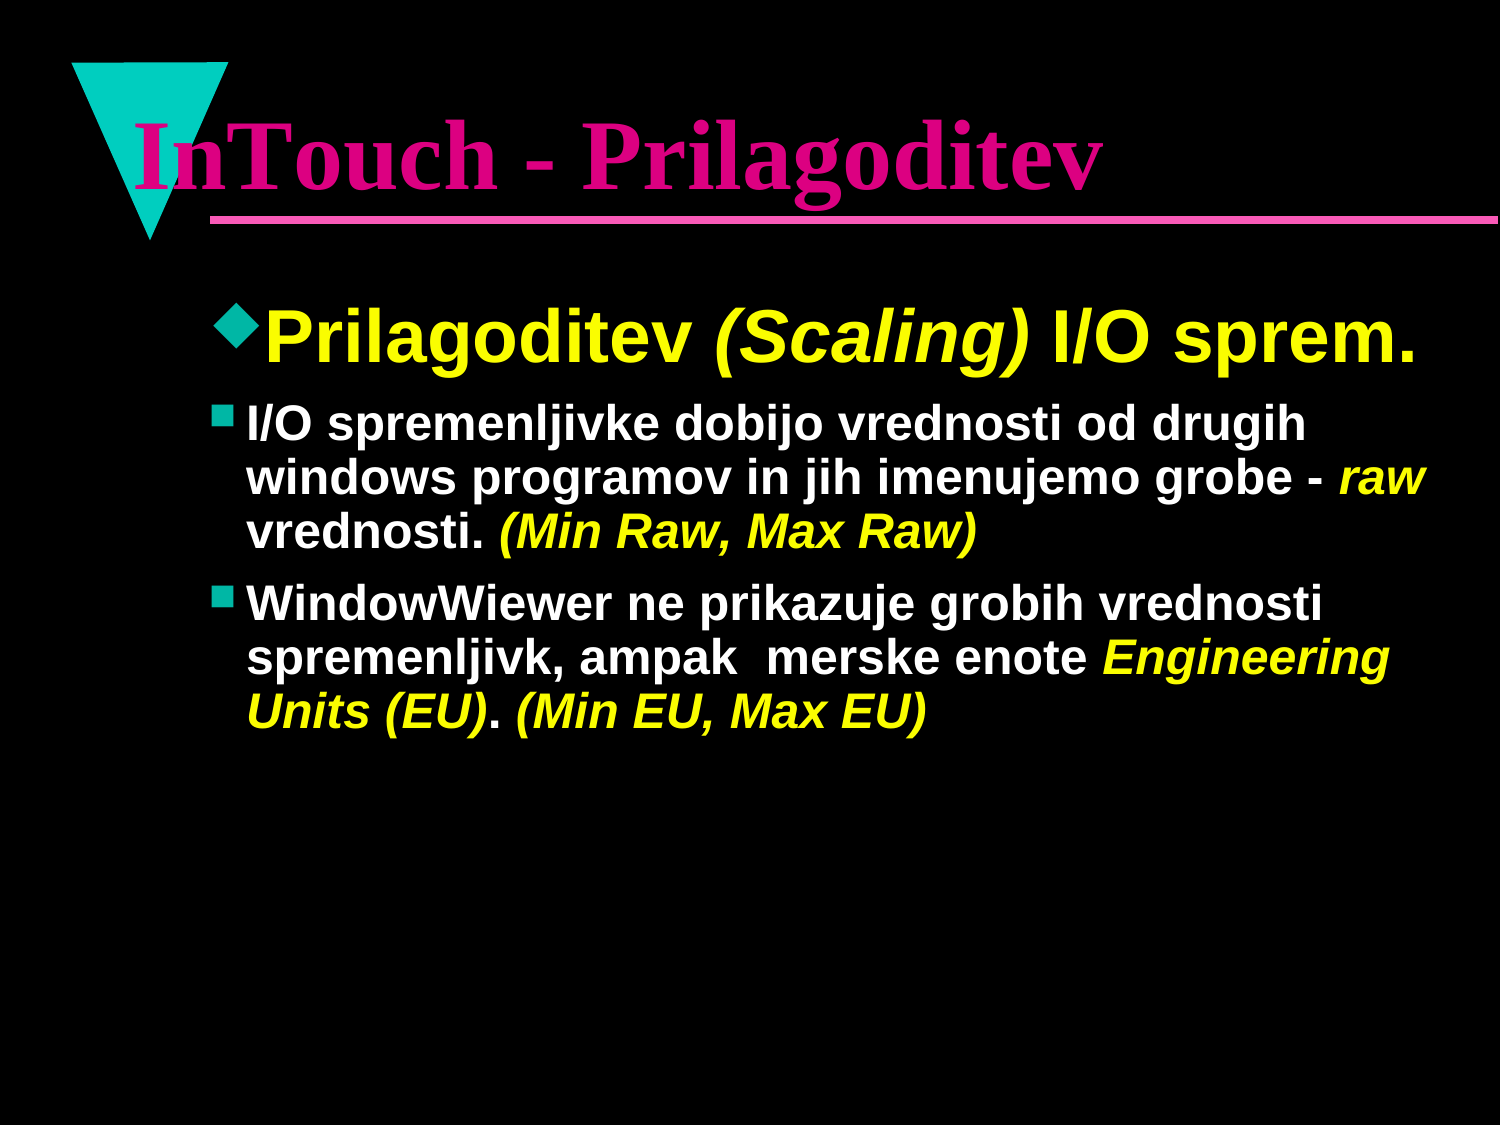

# InTouch - Prilagoditev
Prilagoditev (Scaling) I/O sprem.
I/O spremenljivke dobijo vrednosti od drugih windows programov in jih imenujemo grobe - raw vrednosti. (Min Raw, Max Raw)
WindowWiewer ne prikazuje grobih vrednosti spremenljivk, ampak merske enote Engineering Units (EU). (Min EU, Max EU)
Slovar spremenljivk
27